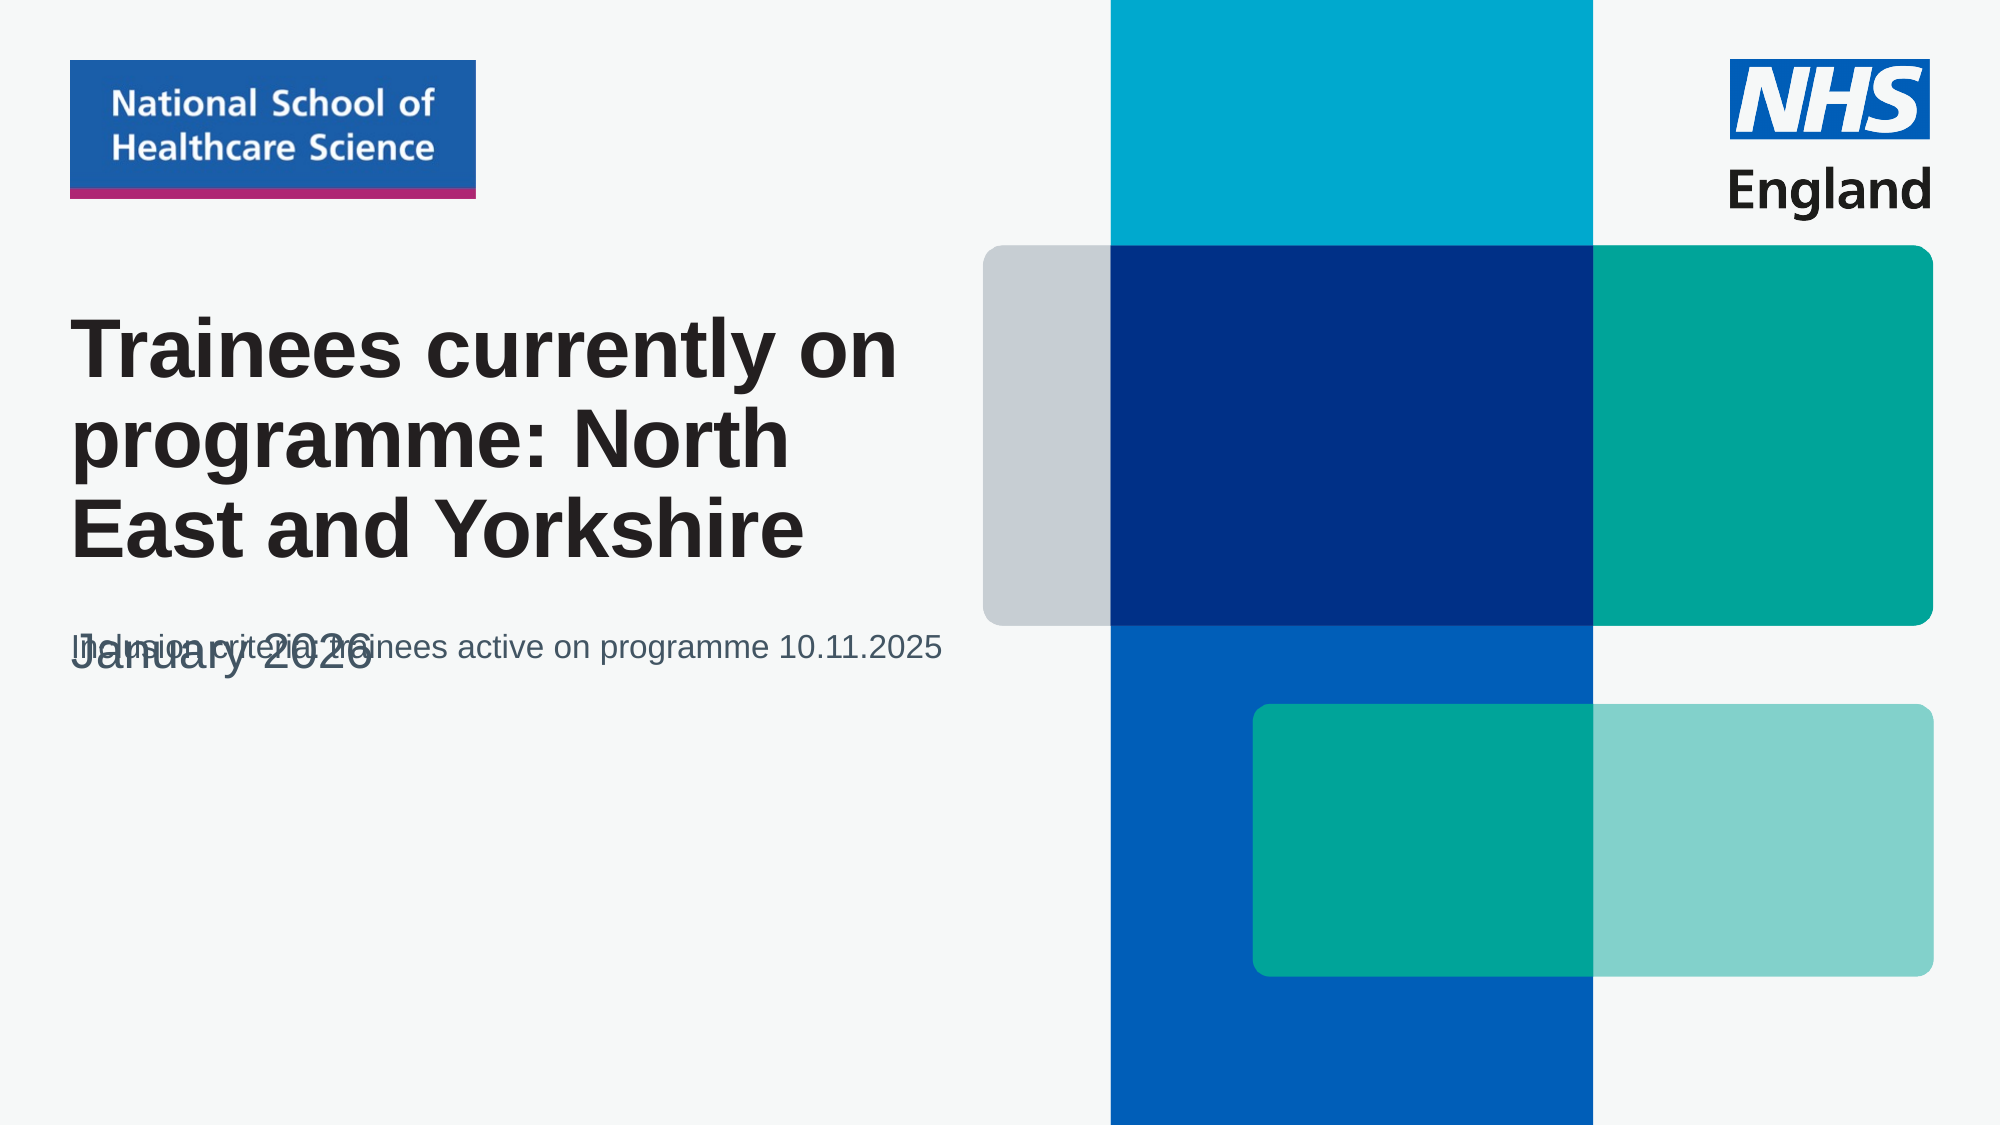

# Trainees currently on programme: North East and Yorkshire
January 2026
Inclusion criteria: trainees active on programme 10.11.2025